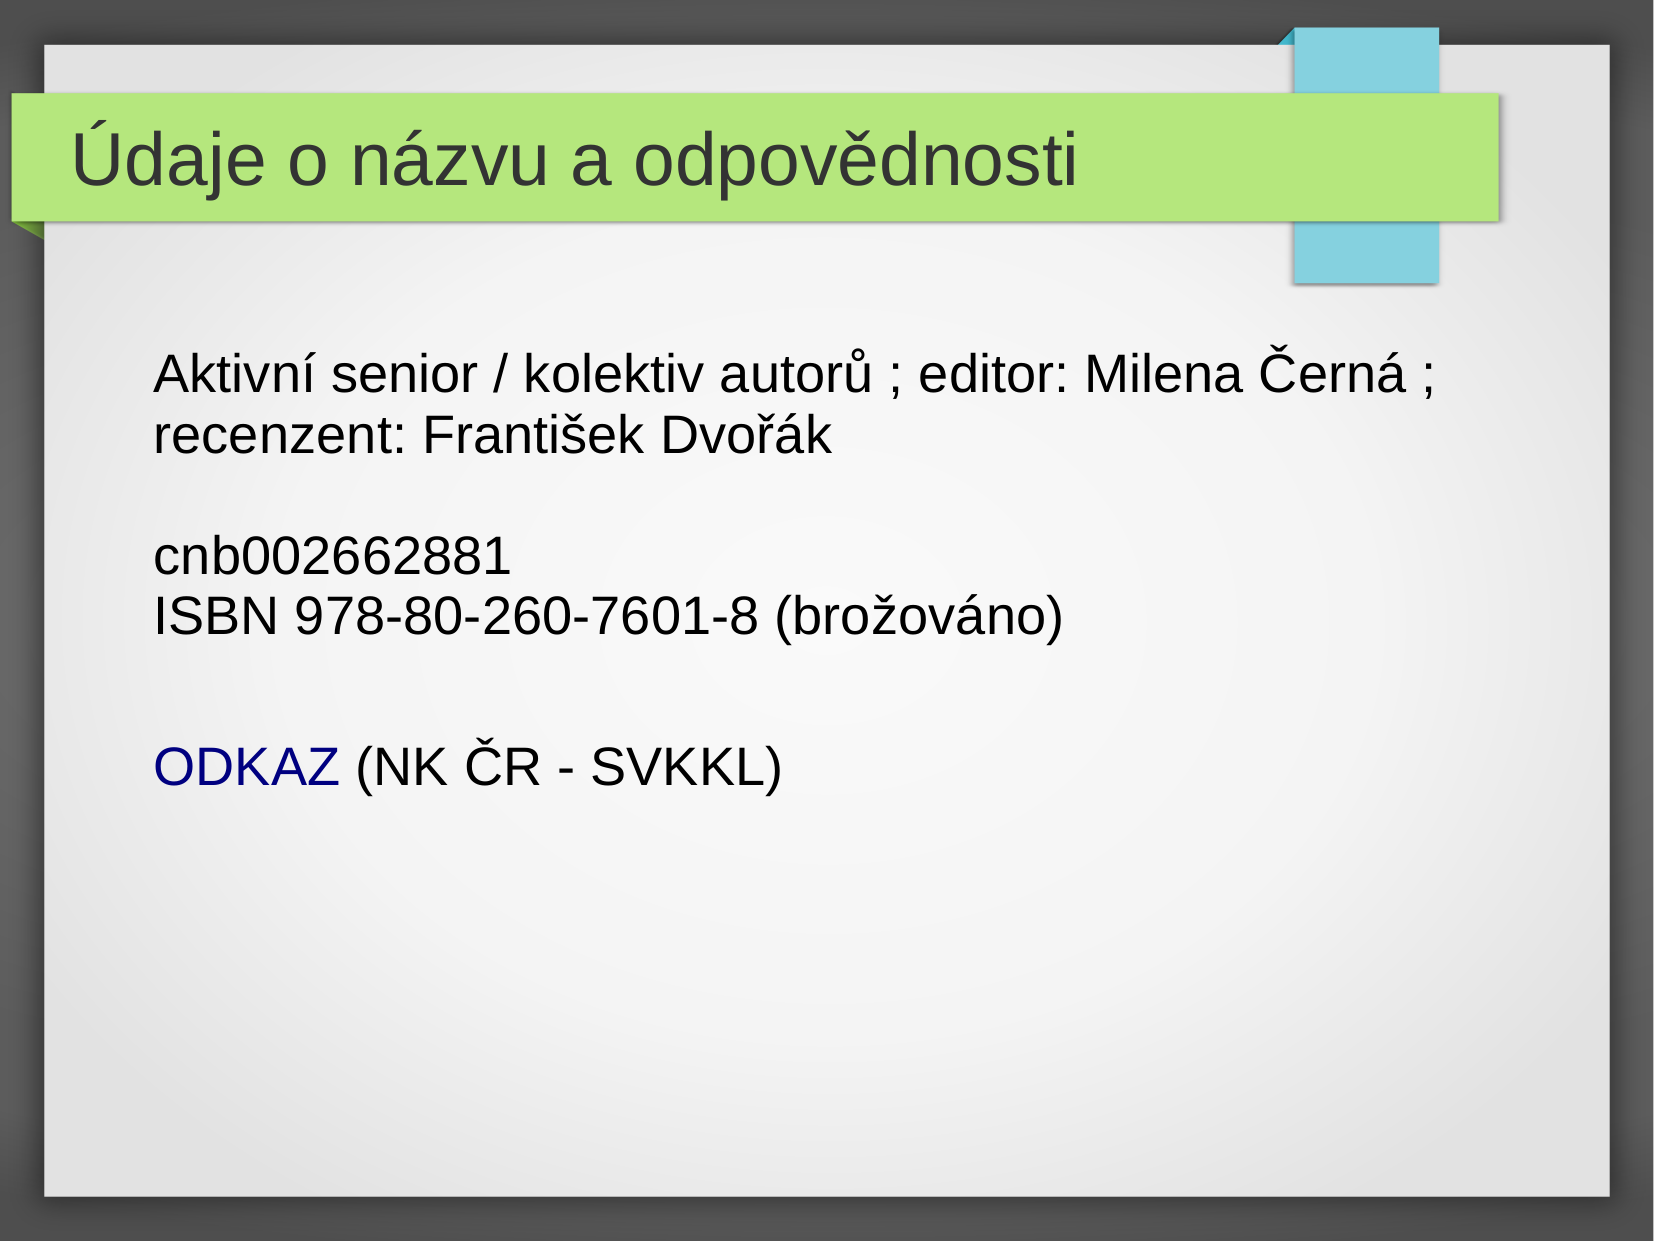

# Údaje o názvu a odpovědnosti
Aktivní senior / kolektiv autorů ; editor: Milena Černá ; recenzent: František Dvořák
cnb002662881
ISBN 978-80-260-7601-8 (brožováno)
ODKAZ (NK ČR - SVKKL)